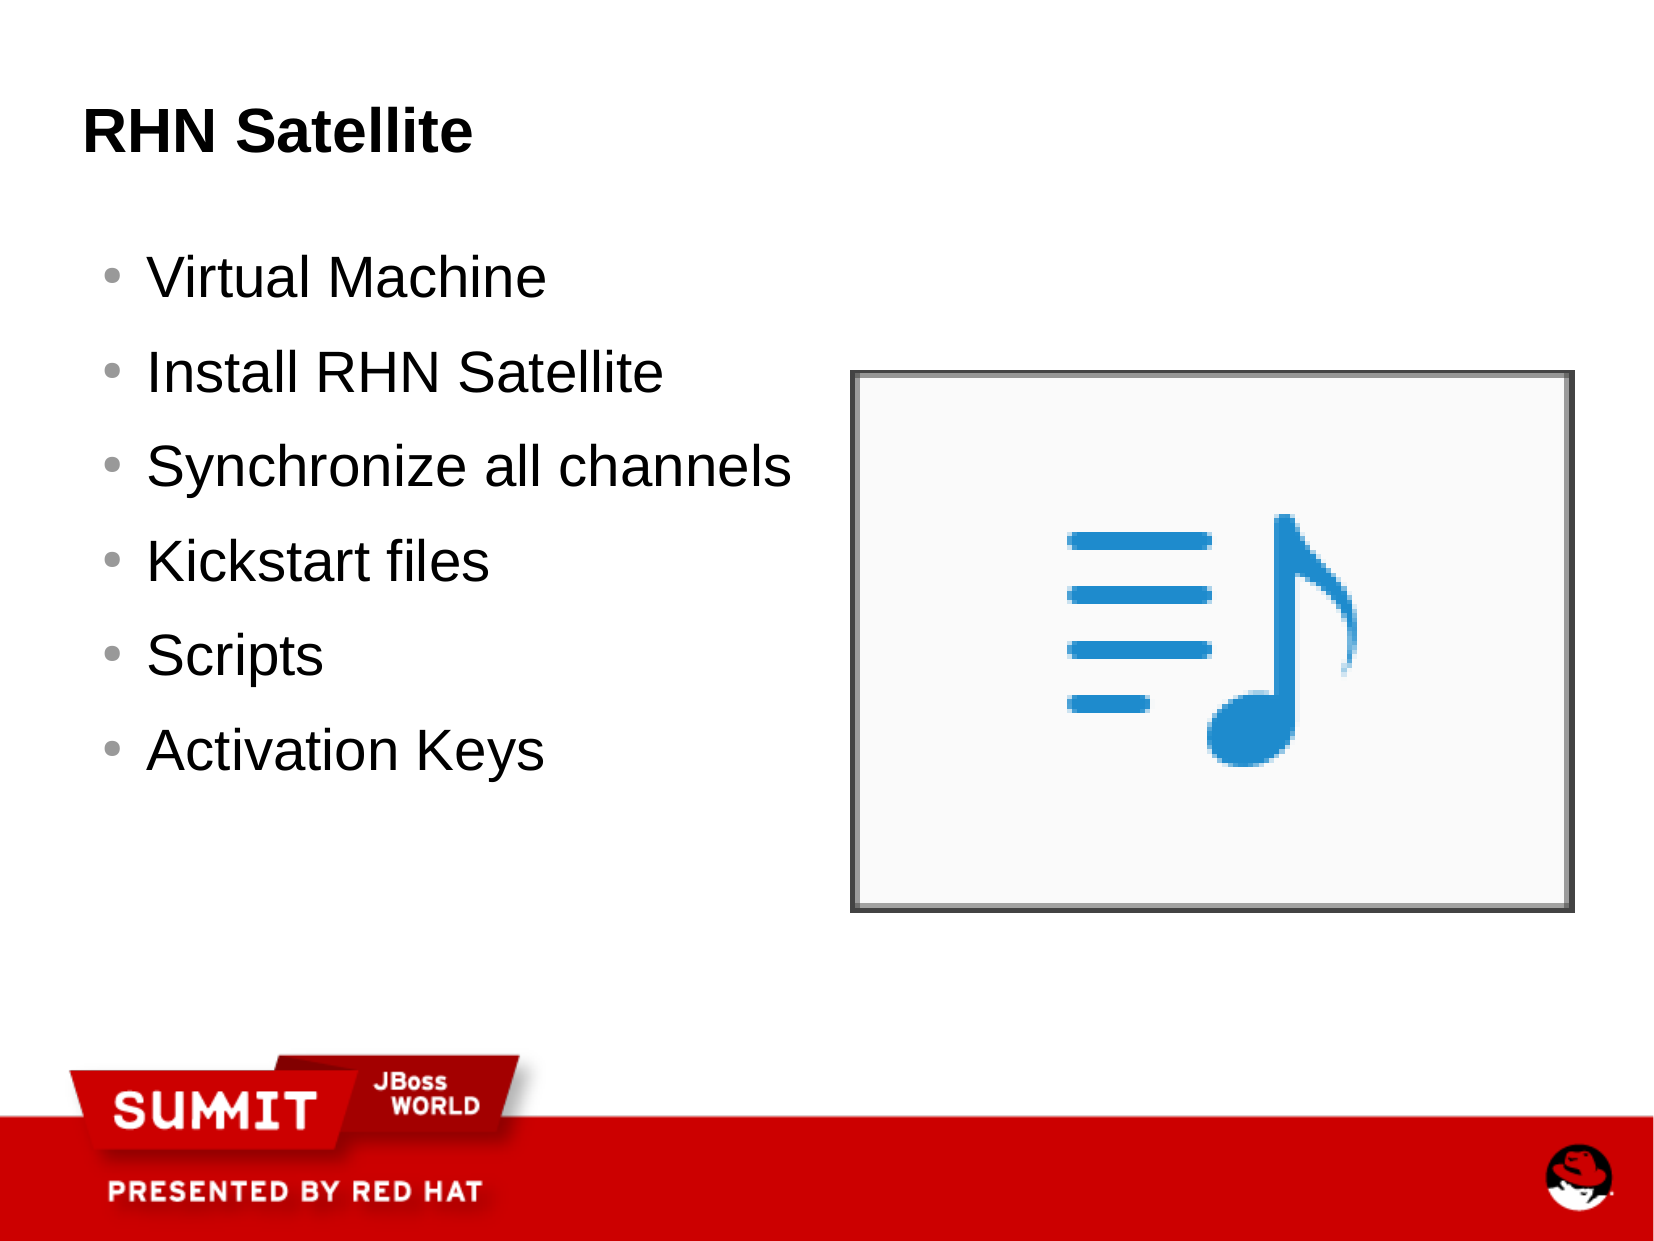

# RHN Satellite
Virtual Machine
Install RHN Satellite
Synchronize all channels
Kickstart files
Scripts
Activation Keys